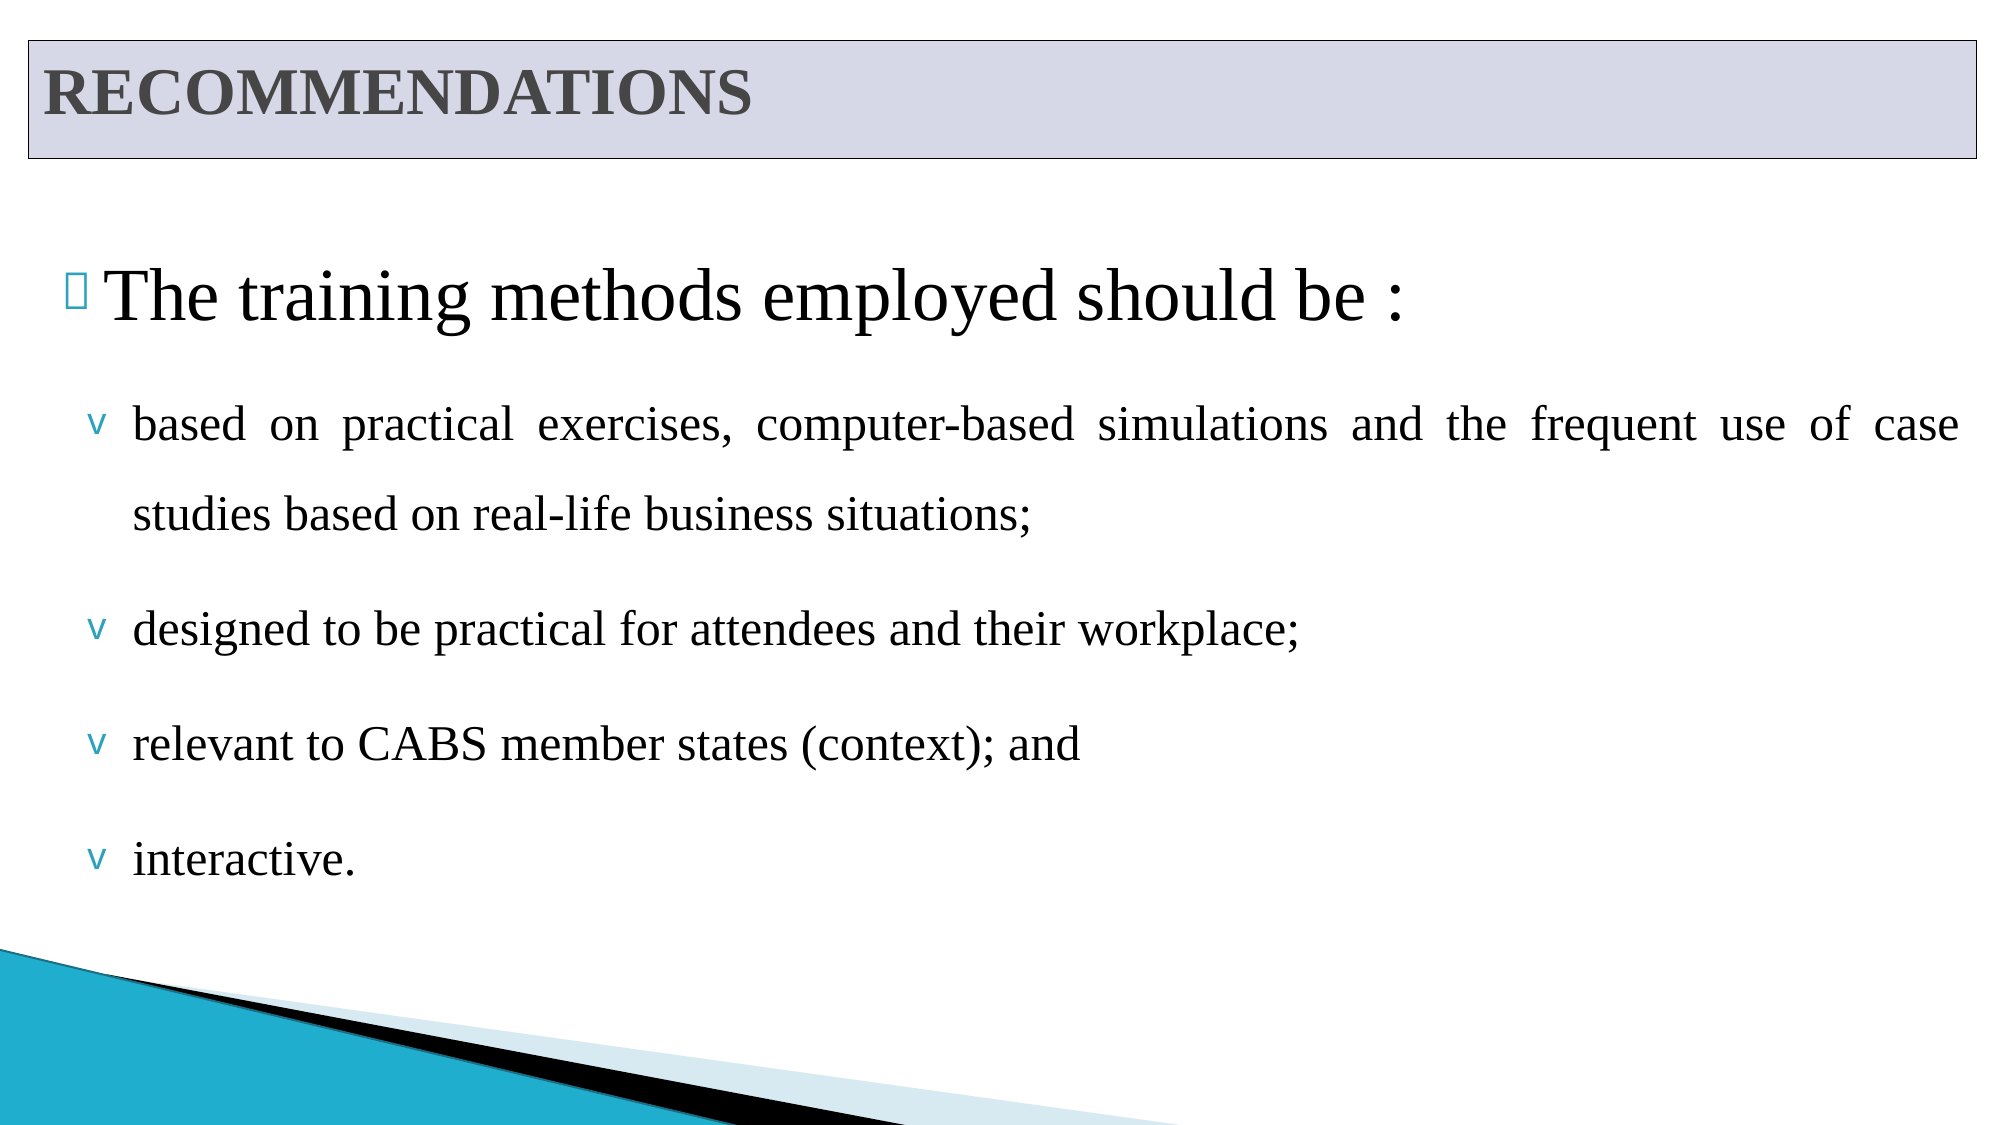

# RECOMMENDATIONS
The training methods employed should be :
based on practical exercises, computer-based simulations and the frequent use of case studies based on real-life business situations;
designed to be practical for attendees and their workplace;
relevant to CABS member states (context); and
interactive.